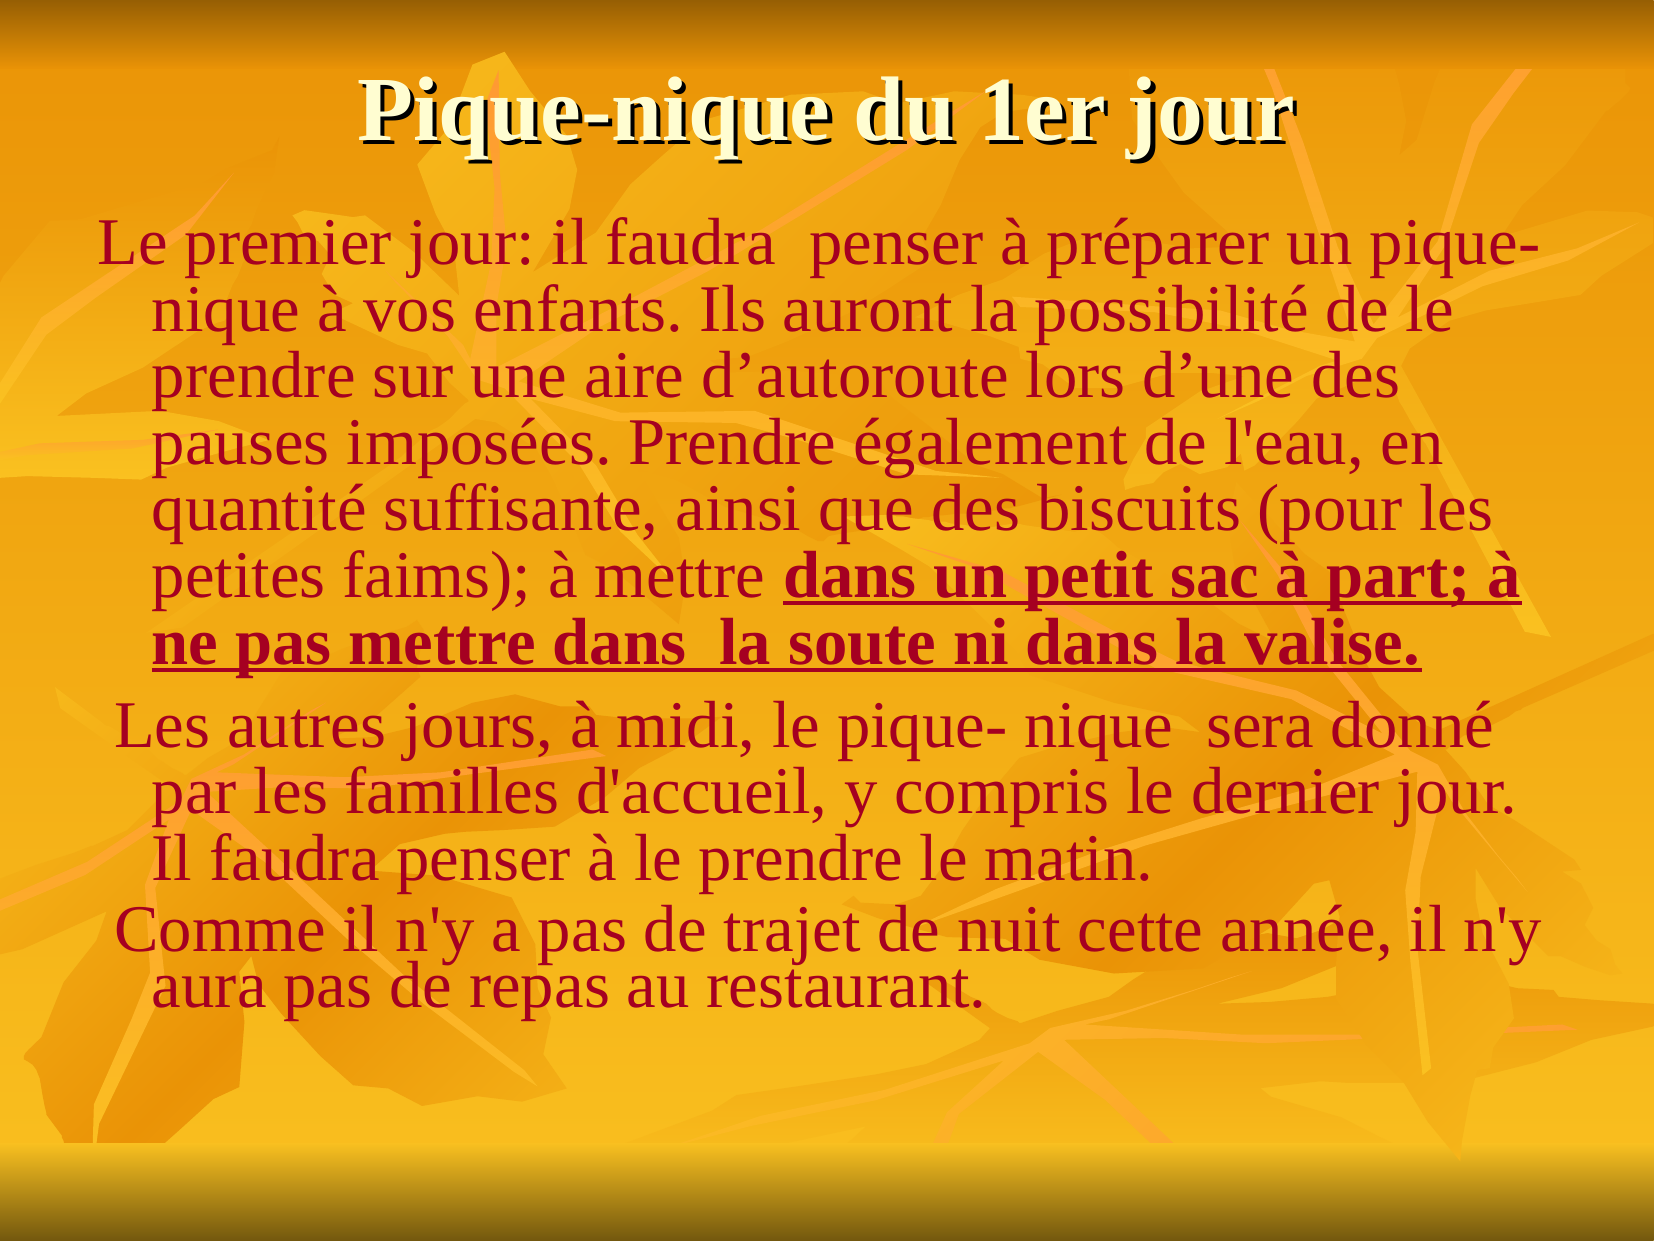

# Pique-nique du 1er jour
Le premier jour: il faudra penser à préparer un pique-nique à vos enfants. Ils auront la possibilité de le prendre sur une aire d’autoroute lors d’une des pauses imposées. Prendre également de l'eau, en quantité suffisante, ainsi que des biscuits (pour les petites faims); à mettre dans un petit sac à part; à ne pas mettre dans la soute ni dans la valise.
 Les autres jours, à midi, le pique- nique sera donné par les familles d'accueil, y compris le dernier jour. Il faudra penser à le prendre le matin.
 Comme il n'y a pas de trajet de nuit cette année, il n'y aura pas de repas au restaurant.